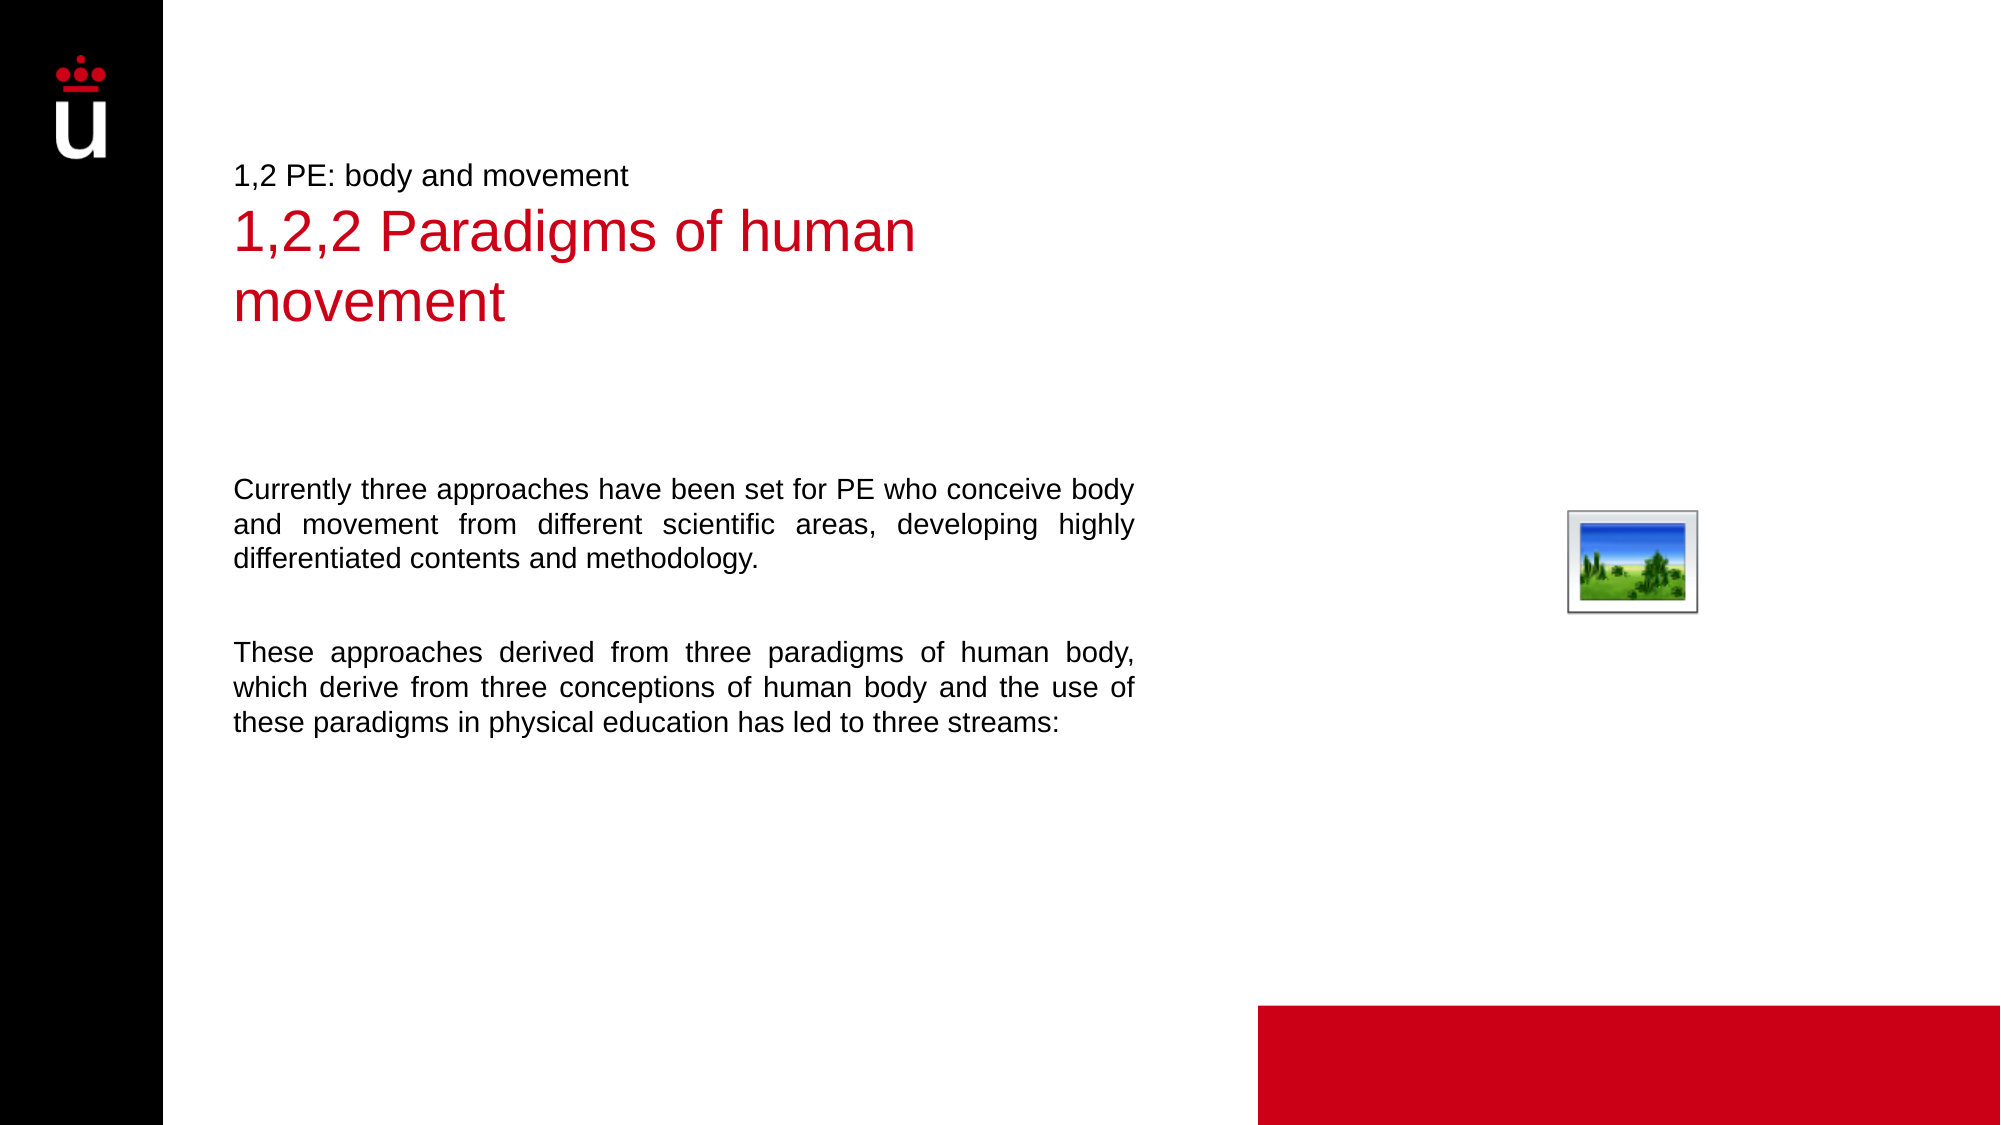

1,2 PE: body and movement
1,2,2 Paradigms of human movement
Currently three approaches have been set for PE who conceive body and movement from different scientific areas, developing highly differentiated contents and methodology.
These approaches derived from three paradigms of human body, which derive from three conceptions of human body and the use of these paradigms in physical education has led to three streams: